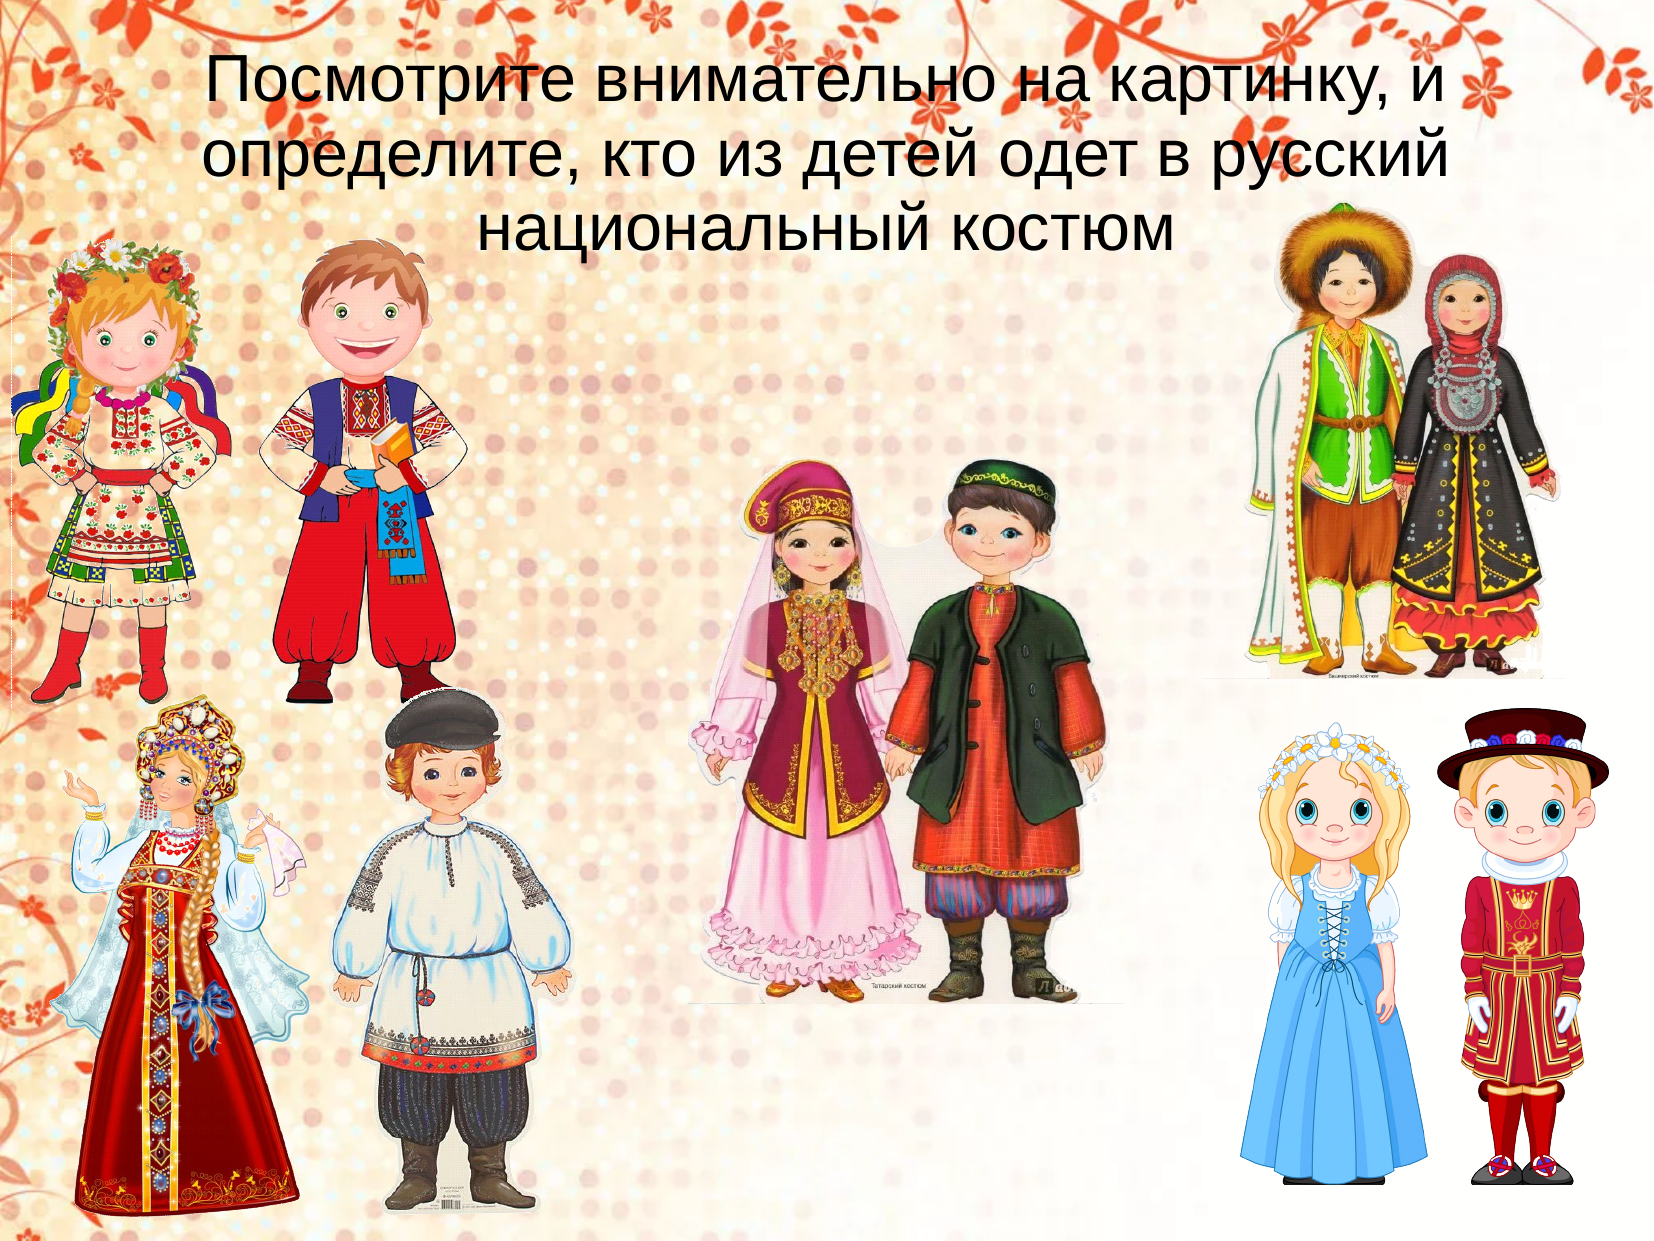

# Посмотрите внимательно на картинку, и определите, кто из детей одет в русский национальный костюм